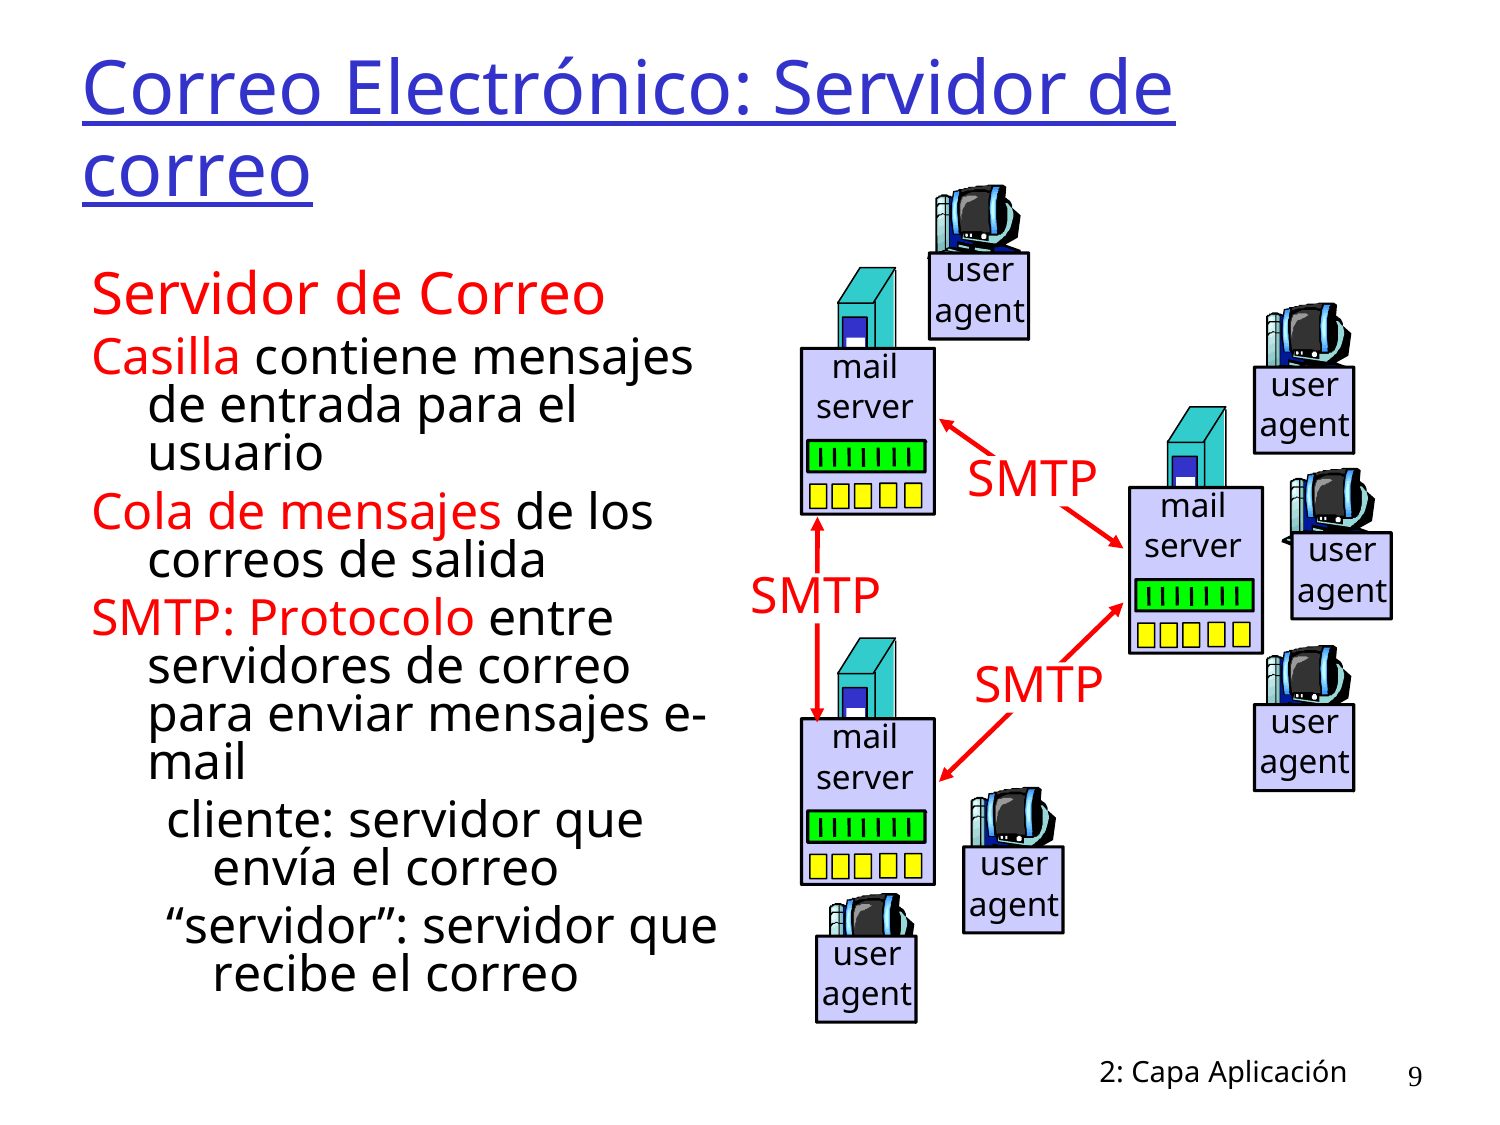

Correo Electrónico: Servidor de correo
user
agent
mail
server
user
agent
SMTP
mail
server
user
agent
SMTP
SMTP
user
agent
mail
server
user
agent
user
agent
Servidor de Correo
Casilla contiene mensajes de entrada para el usuario
Cola de mensajes de los correos de salida
SMTP: Protocolo entre servidores de correo para enviar mensajes e-mail
cliente: servidor que envía el correo
“servidor”: servidor que recibe el correo